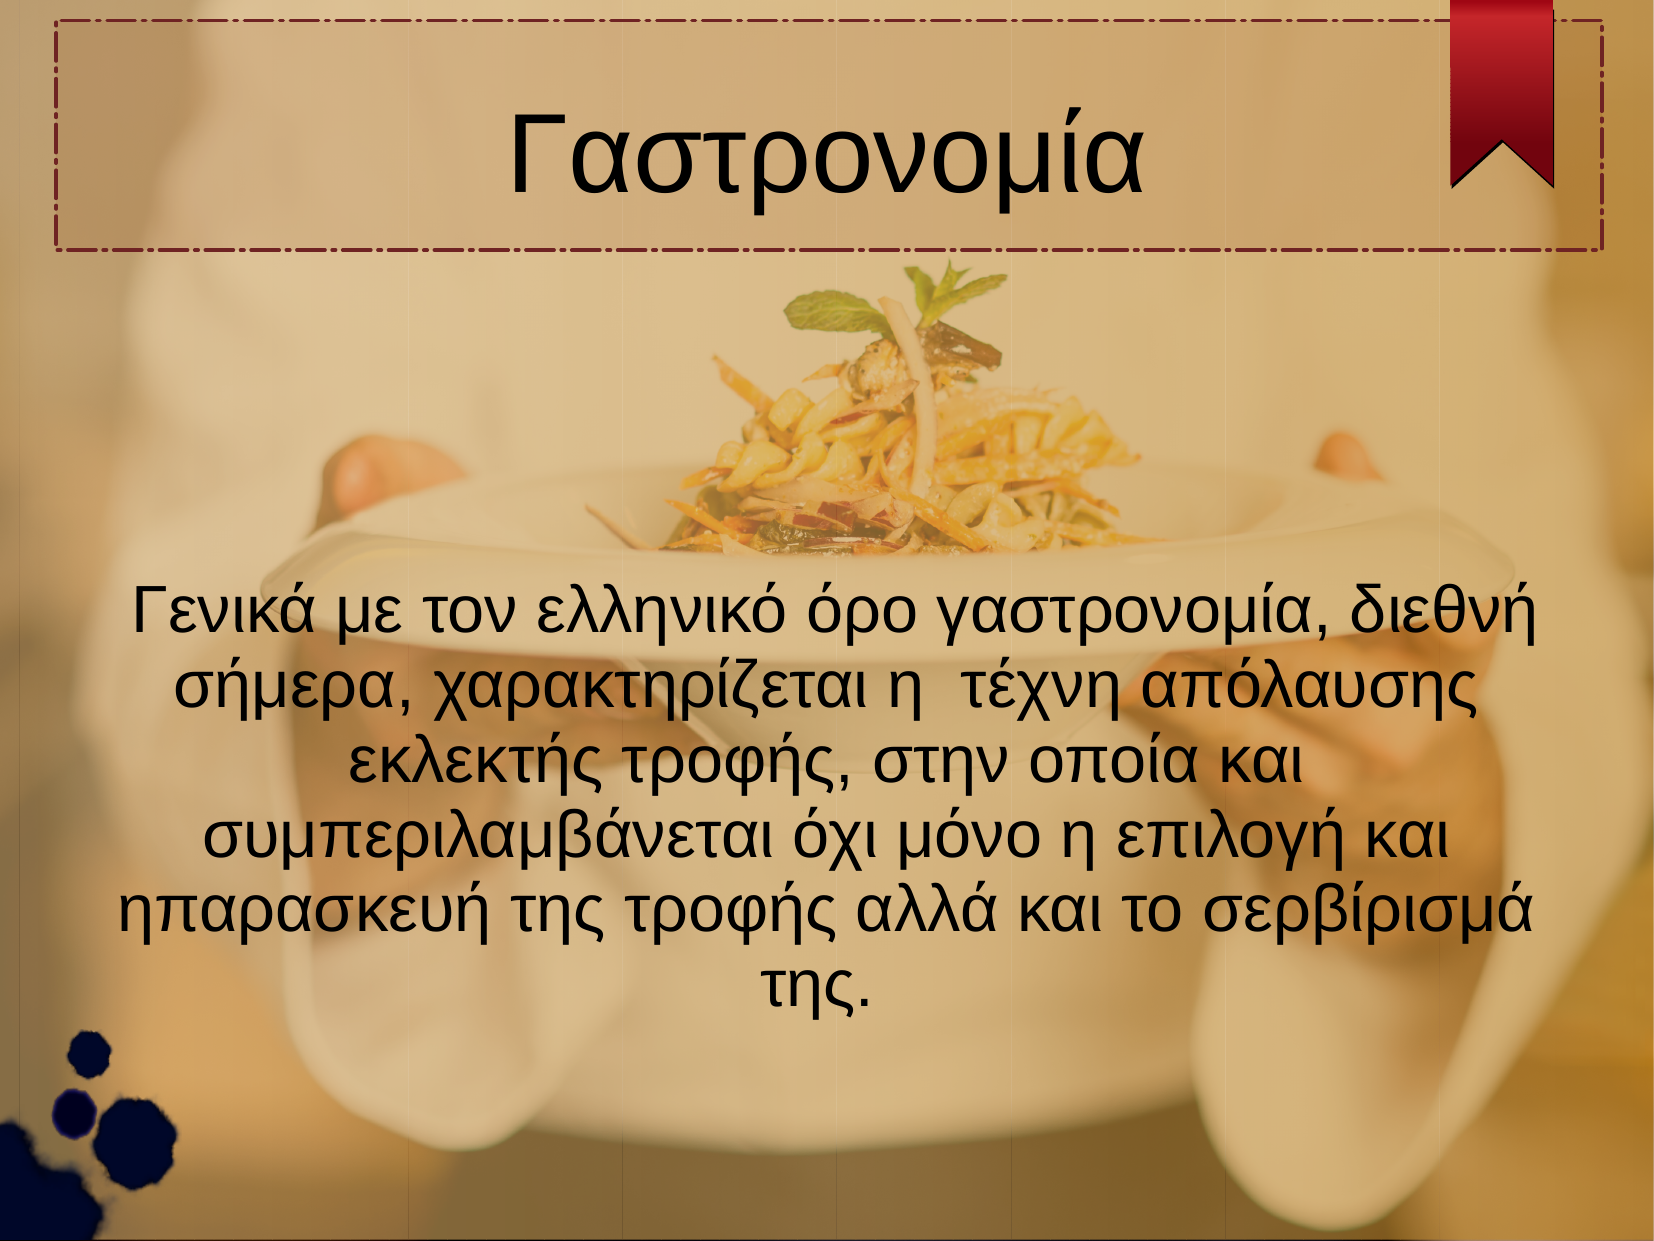

# Γαστρονομία
 Γενικά με τον ελληνικό όρο γαστρονομία, διεθνή σήμερα, χαρακτηρίζεται η τέχνη απόλαυσης εκλεκτής τροφής, στην οποία και συμπεριλαμβάνεται όχι μόνο η επιλογή και ηπαρασκευή της τροφής αλλά και το σερβίρισμά της.